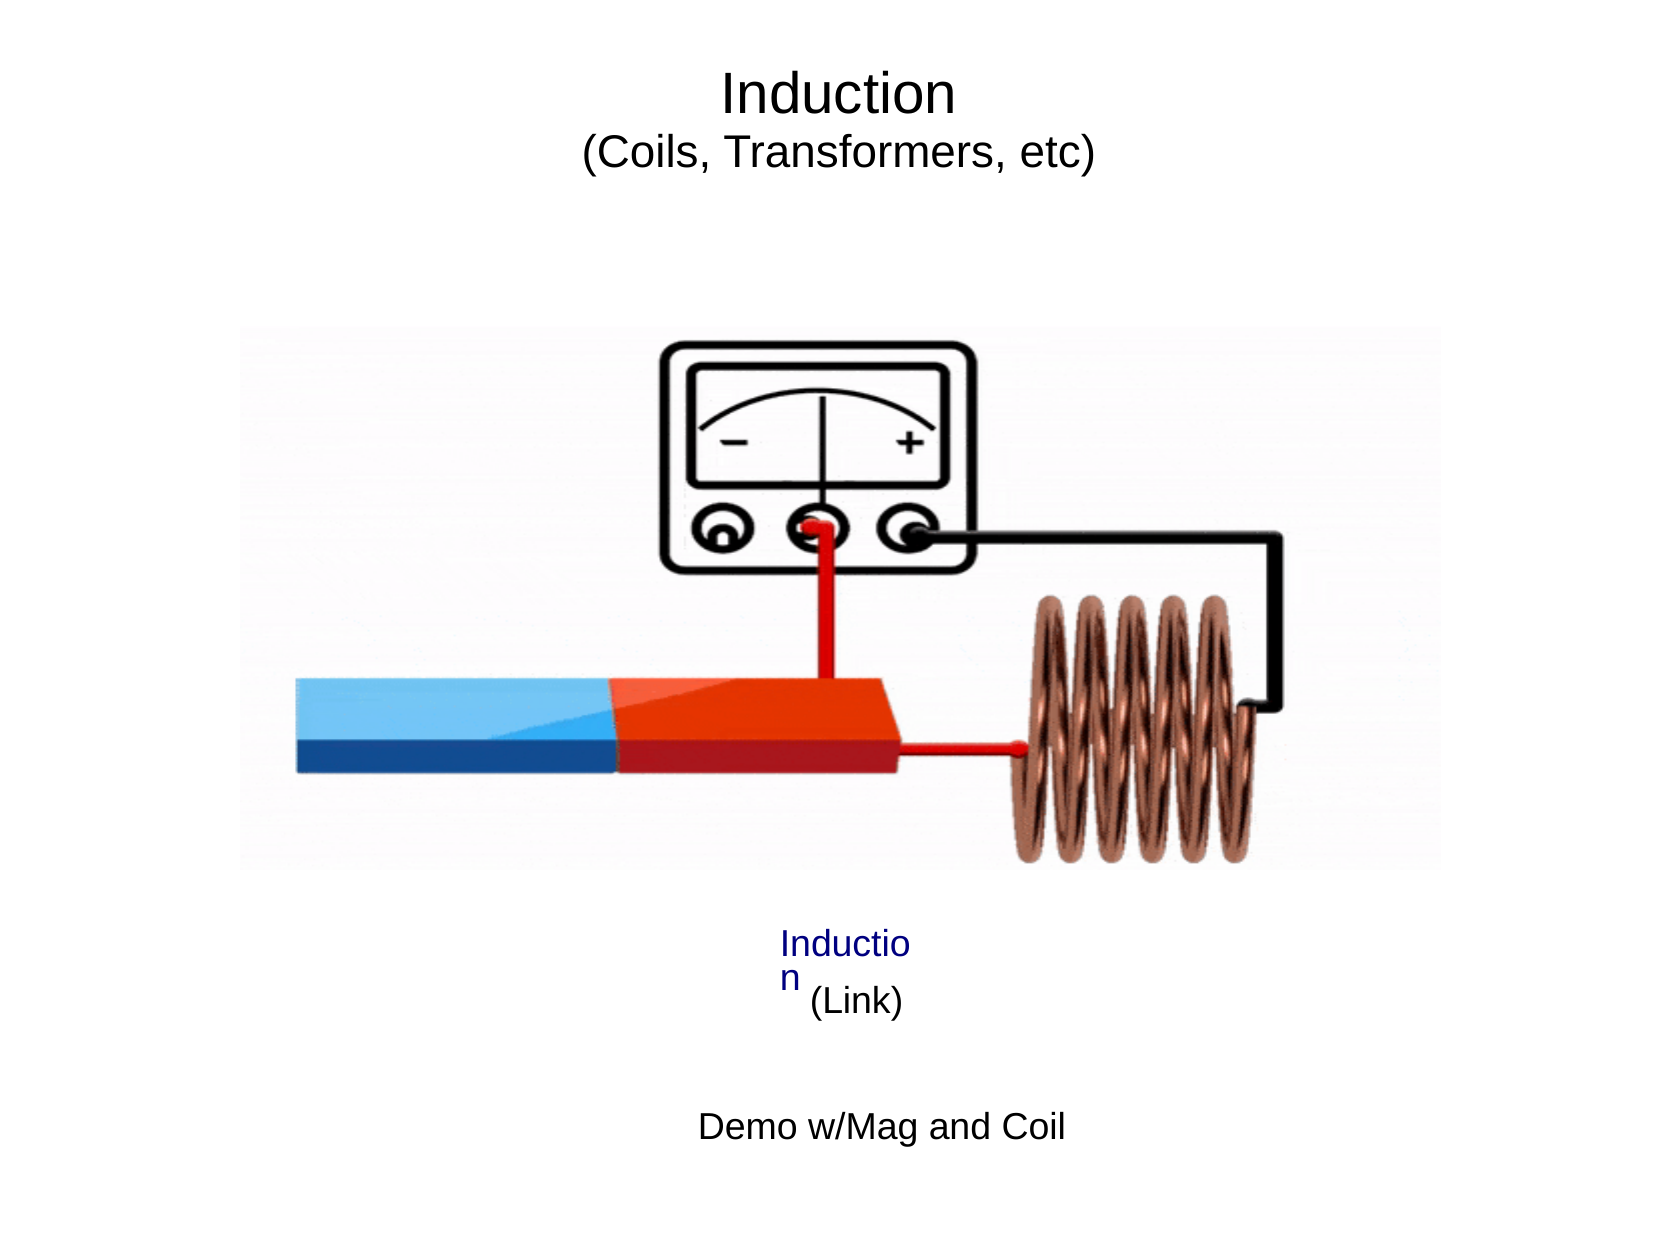

# Induction (Coils, Transformers, etc)
Induction
(Link)
Demo w/Mag and Coil